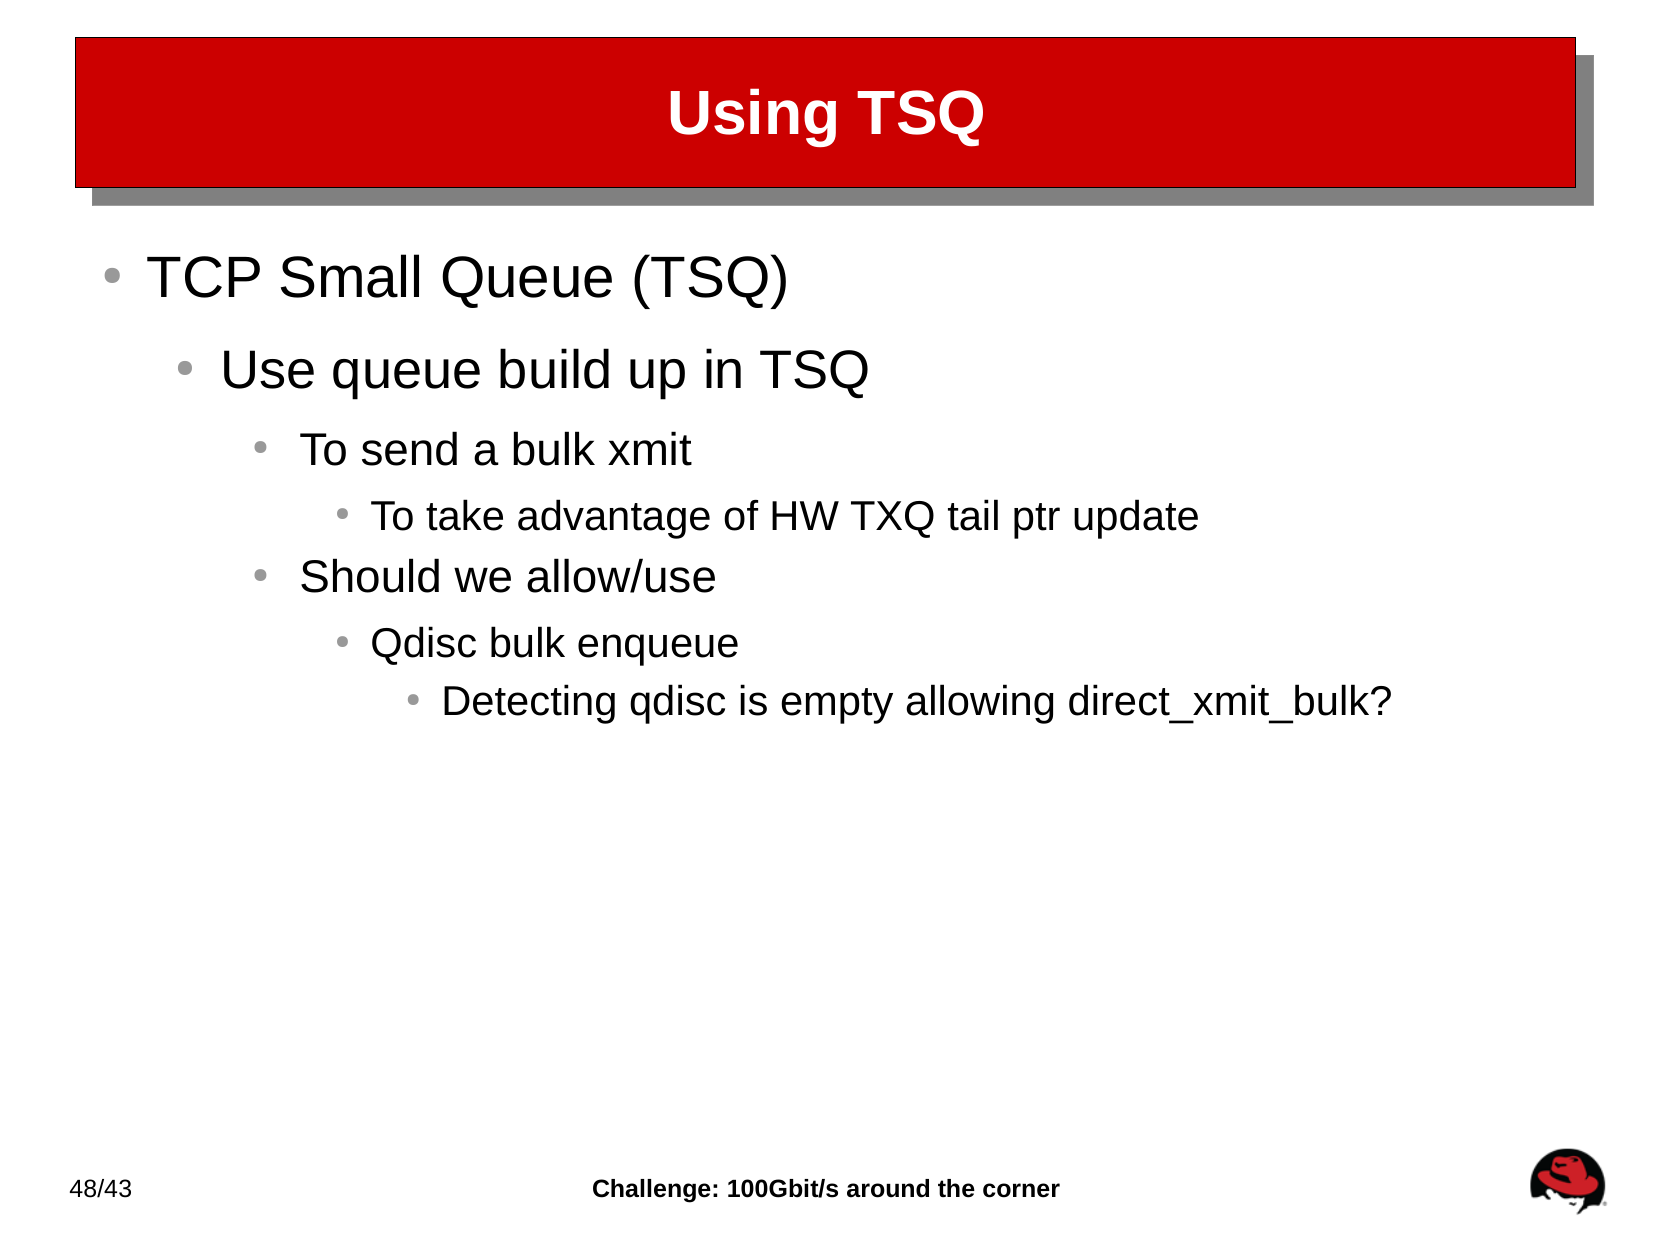

# Using TSQ
TCP Small Queue (TSQ)
Use queue build up in TSQ
To send a bulk xmit
To take advantage of HW TXQ tail ptr update
Should we allow/use
Qdisc bulk enqueue
Detecting qdisc is empty allowing direct_xmit_bulk?